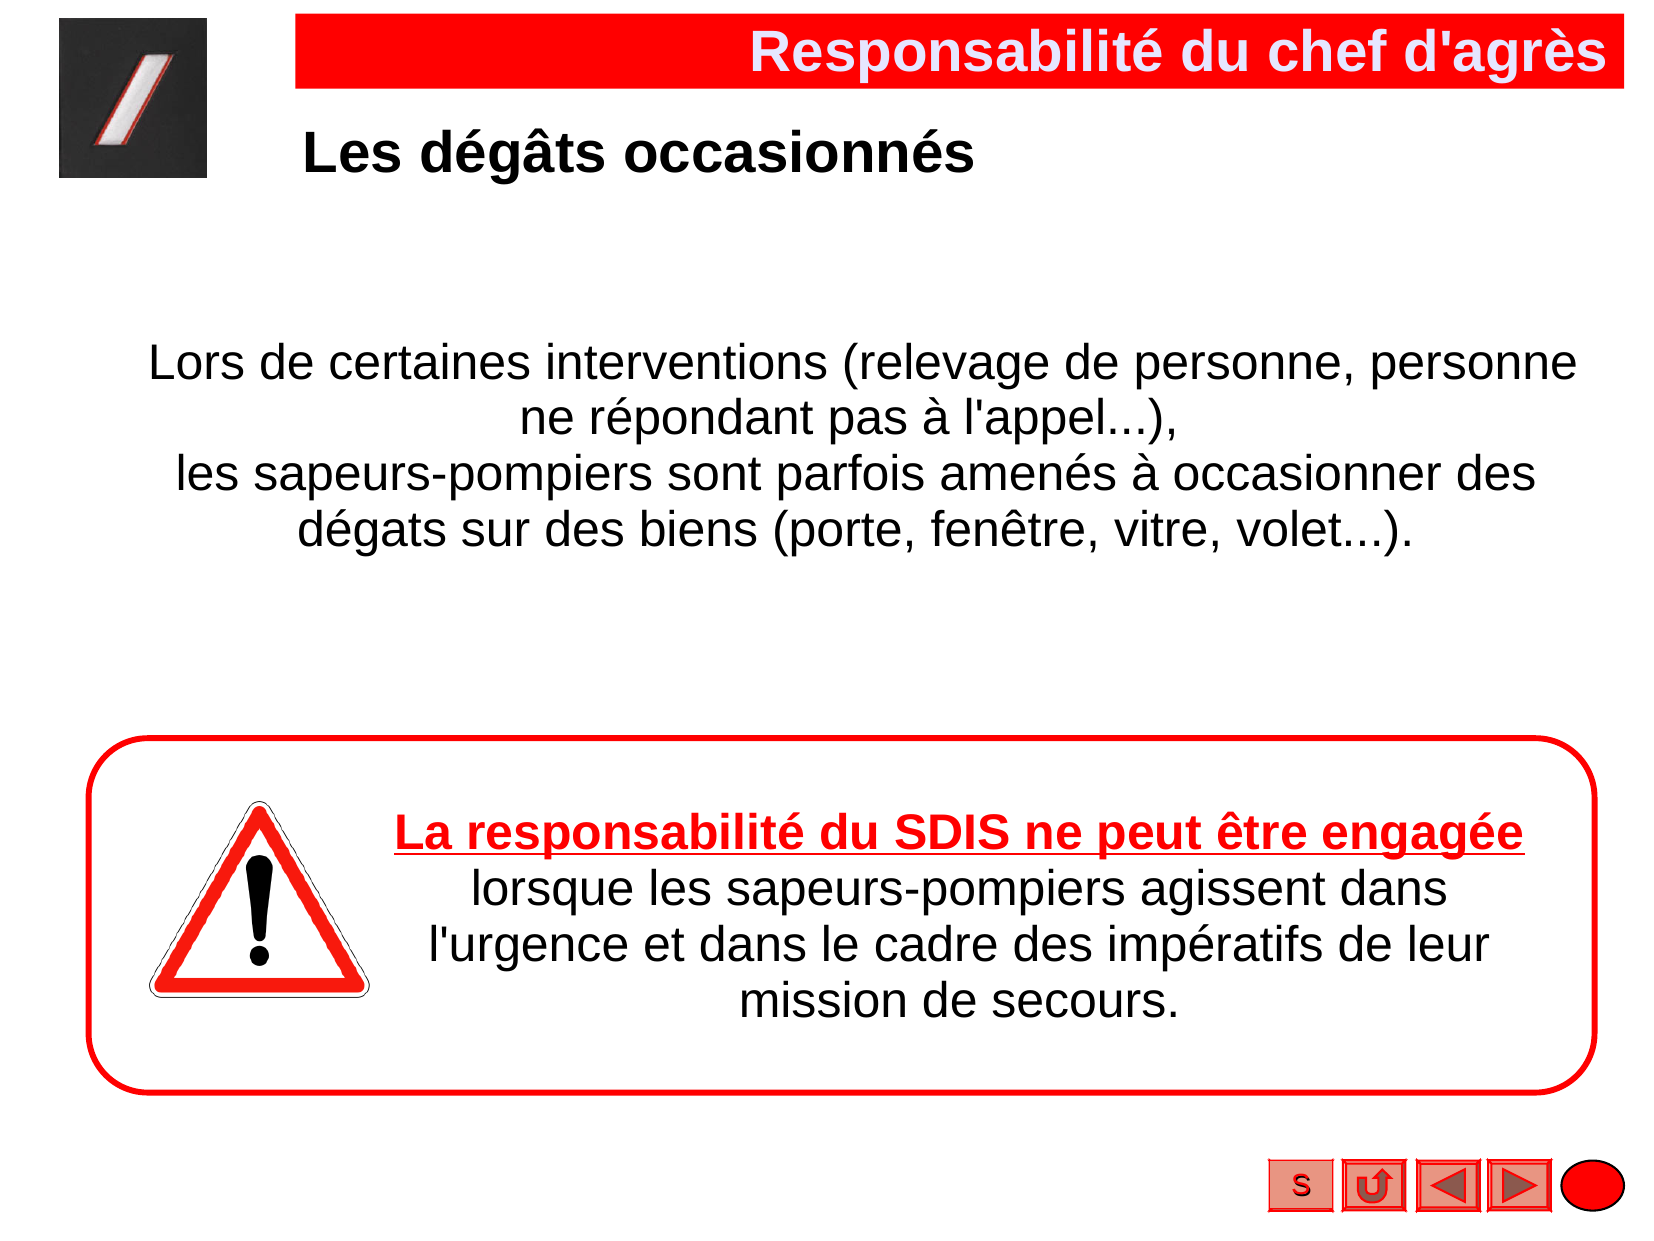

Responsabilité du chef d'agrès
Les dégâts occasionnés
 Lors de certaines interventions (relevage de personne, personne ne répondant pas à l'appel...),
les sapeurs-pompiers sont parfois amenés à occasionner des dégats sur des biens (porte, fenêtre, vitre, volet...).
#
La responsabilité du SDIS ne peut être engagée lorsque les sapeurs-pompiers agissent dans l'urgence et dans le cadre des impératifs de leur mission de secours.